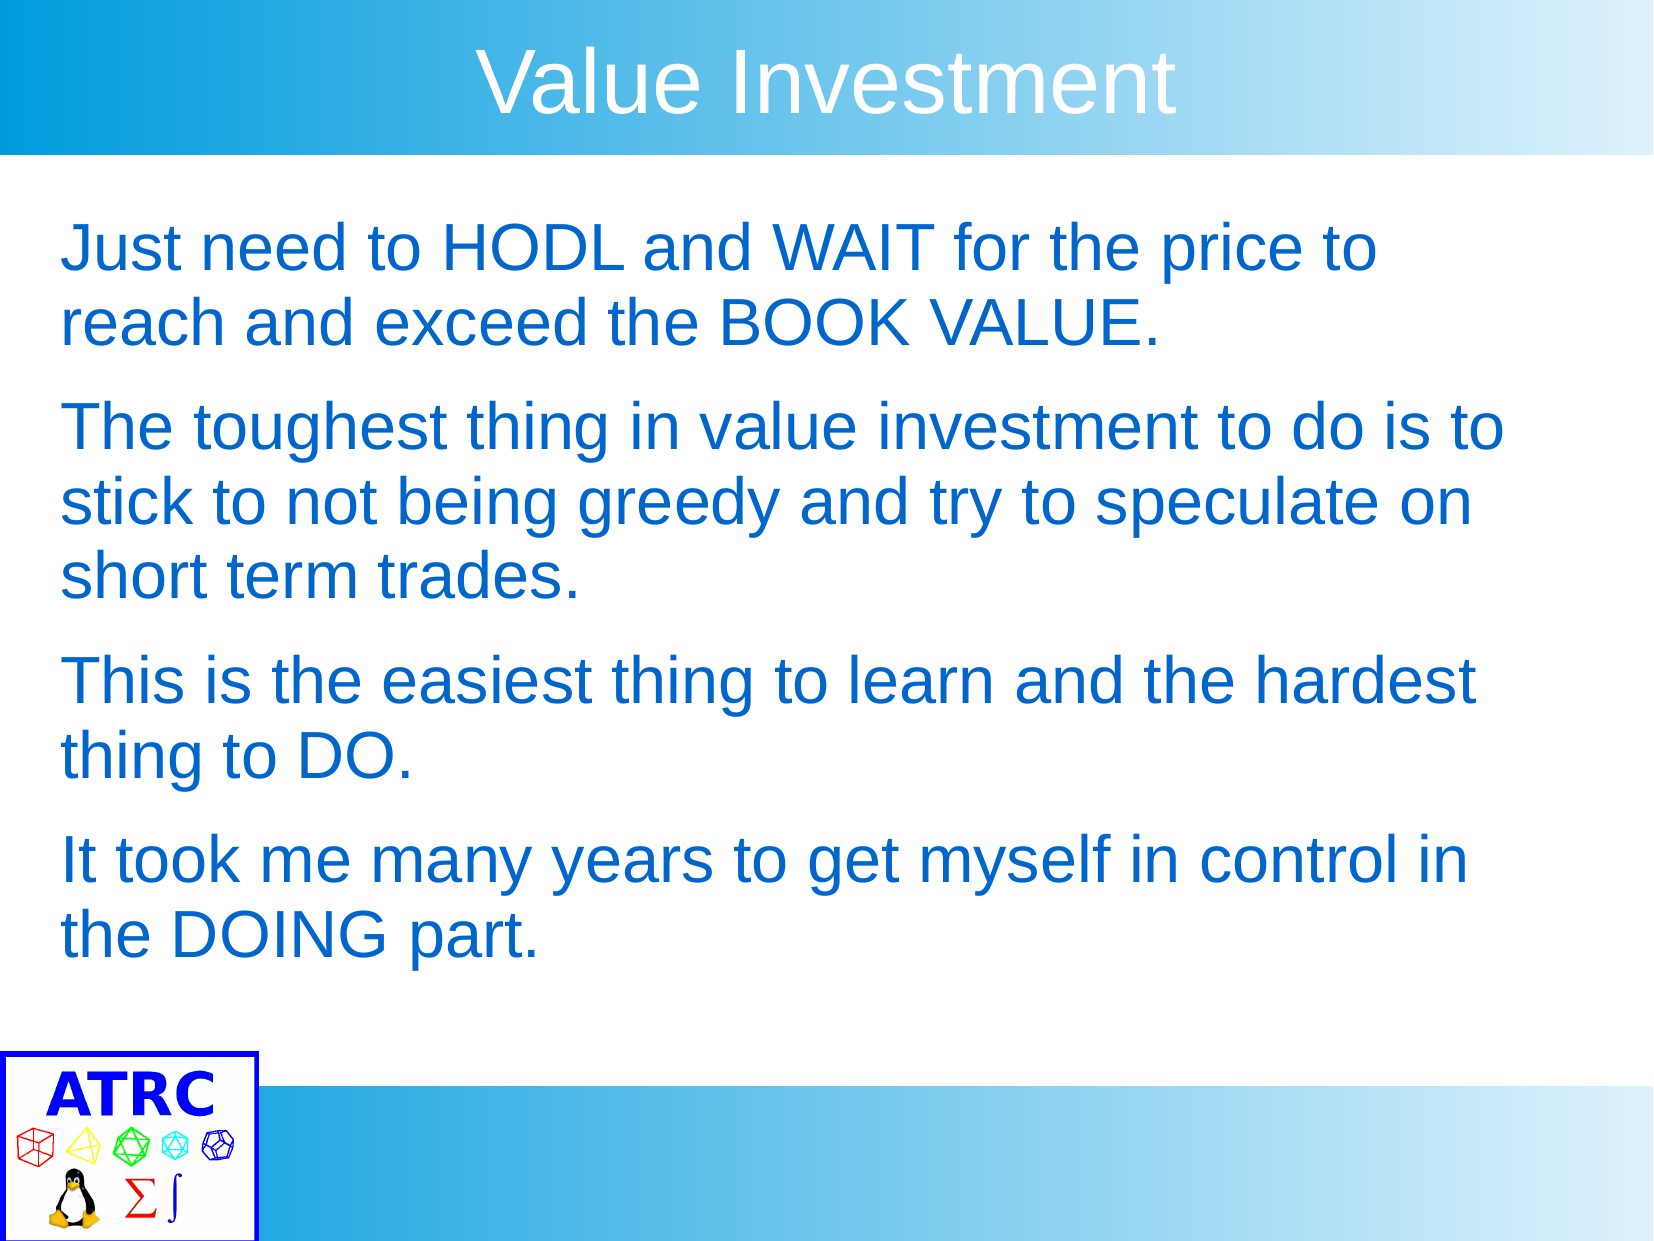

# Value Investment
Just need to HODL and WAIT for the price to reach and exceed the BOOK VALUE.
The toughest thing in value investment to do is to stick to not being greedy and try to speculate on short term trades.
This is the easiest thing to learn and the hardest thing to DO.
It took me many years to get myself in control in the DOING part.